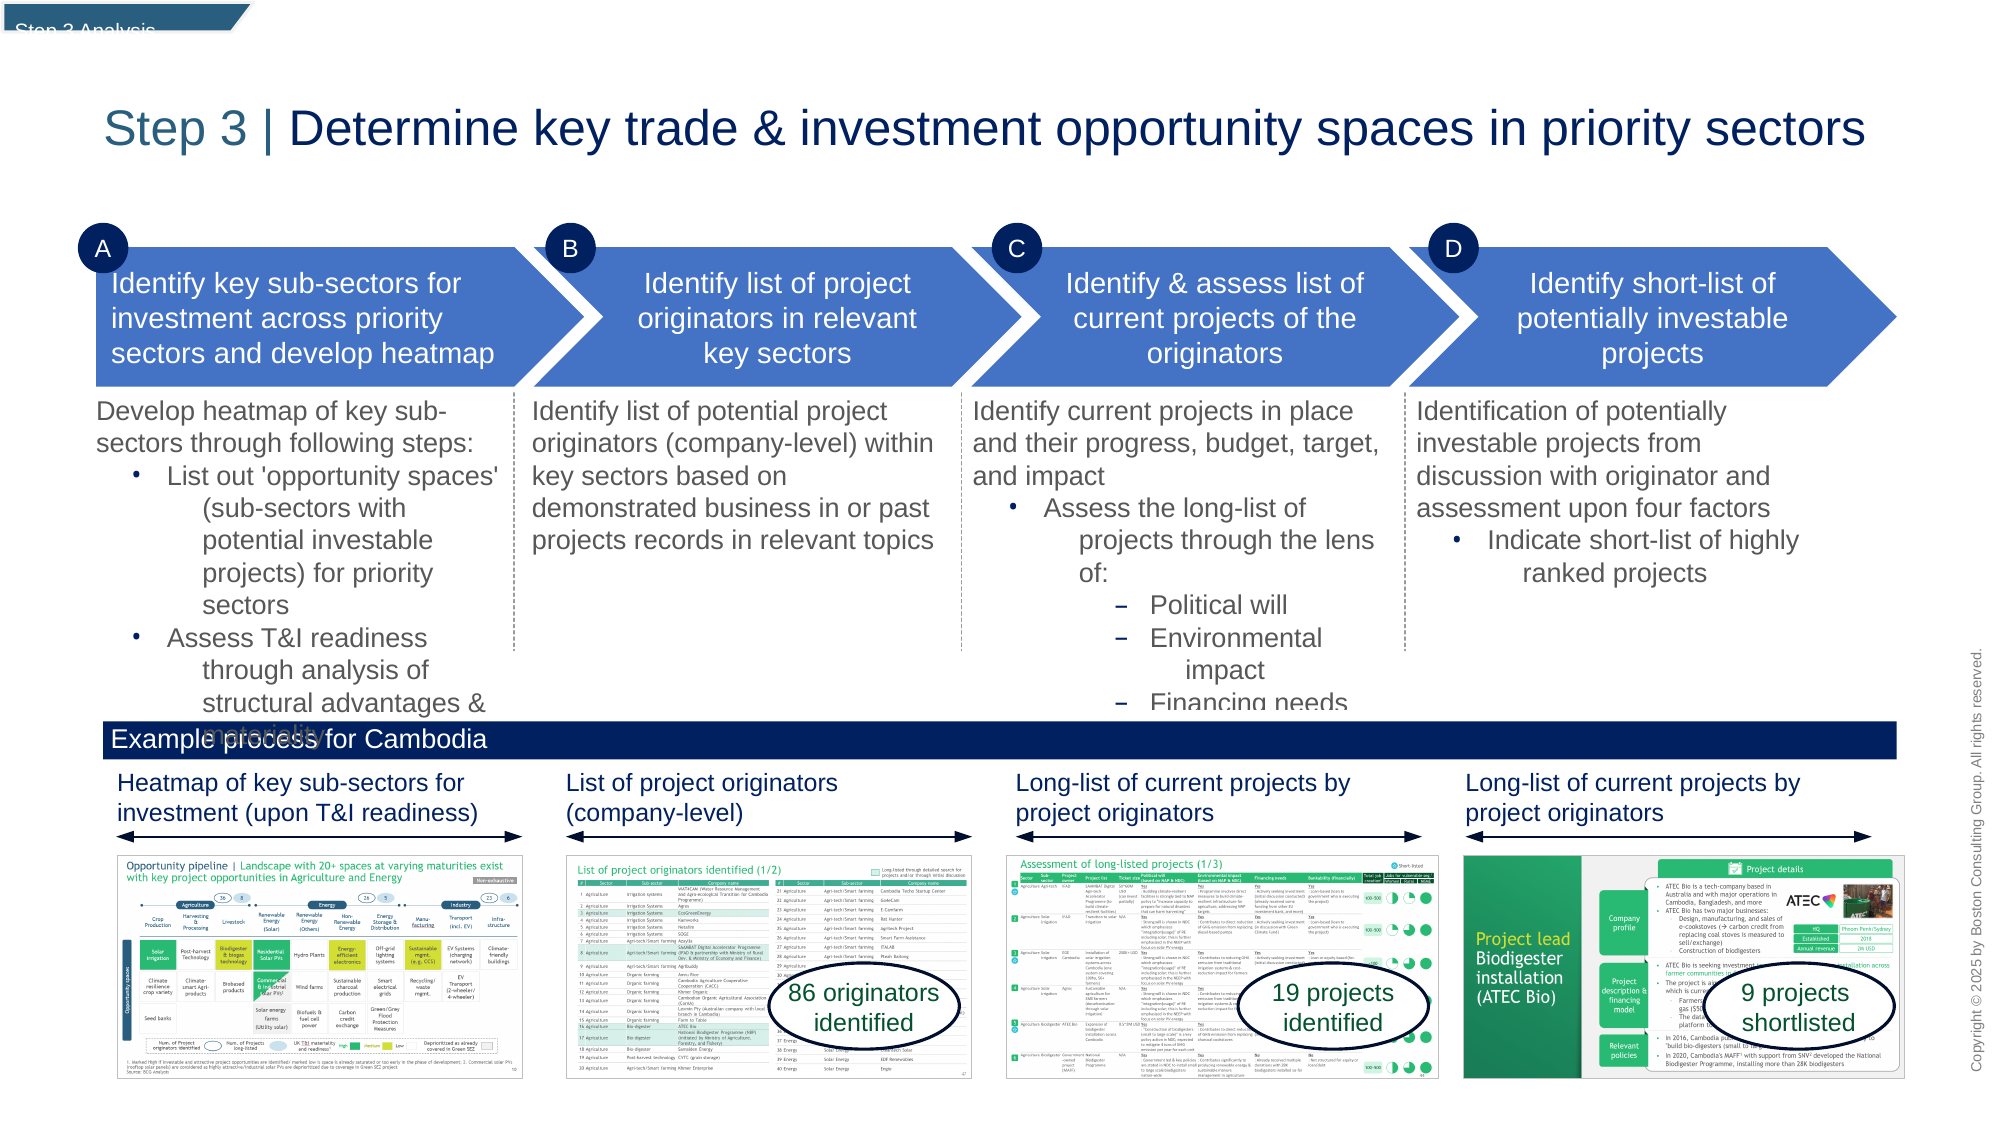

Step 3 Analysis
# Step 3 | Determine key trade & investment opportunity spaces in priority sectors
A
B
C
D
Identify key sub-sectors for investment across priority sectors and develop heatmap
Identify list of project originators in relevant key sectors
Identify & assess list of current projects of the originators
Identify short-list of potentially investable projects
Develop heatmap of key sub-sectors through following steps:
List out 'opportunity spaces' (sub-sectors with potential investable projects) for priority sectors
Assess T&I readiness through analysis of structural advantages & materiality
Identify list of potential project originators (company-level) within key sectors based on demonstrated business in or past projects records in relevant topics
Identify current projects in place and their progress, budget, target, and impact
Assess the long-list of projects through the lens of:
Political will
Environmental impact
Financing needs
Bankability
Identification of potentially investable projects from discussion with originator and assessment upon four factors
Indicate short-list of highly ranked projects
 Example process for Cambodia
Heatmap of key sub-sectors for investment (upon T&I readiness)
List of project originators (company-level)
Long-list of current projects by project originators
Long-list of current projects by project originators
86 originators
identified
19 projects
identified
9 projects
shortlisted